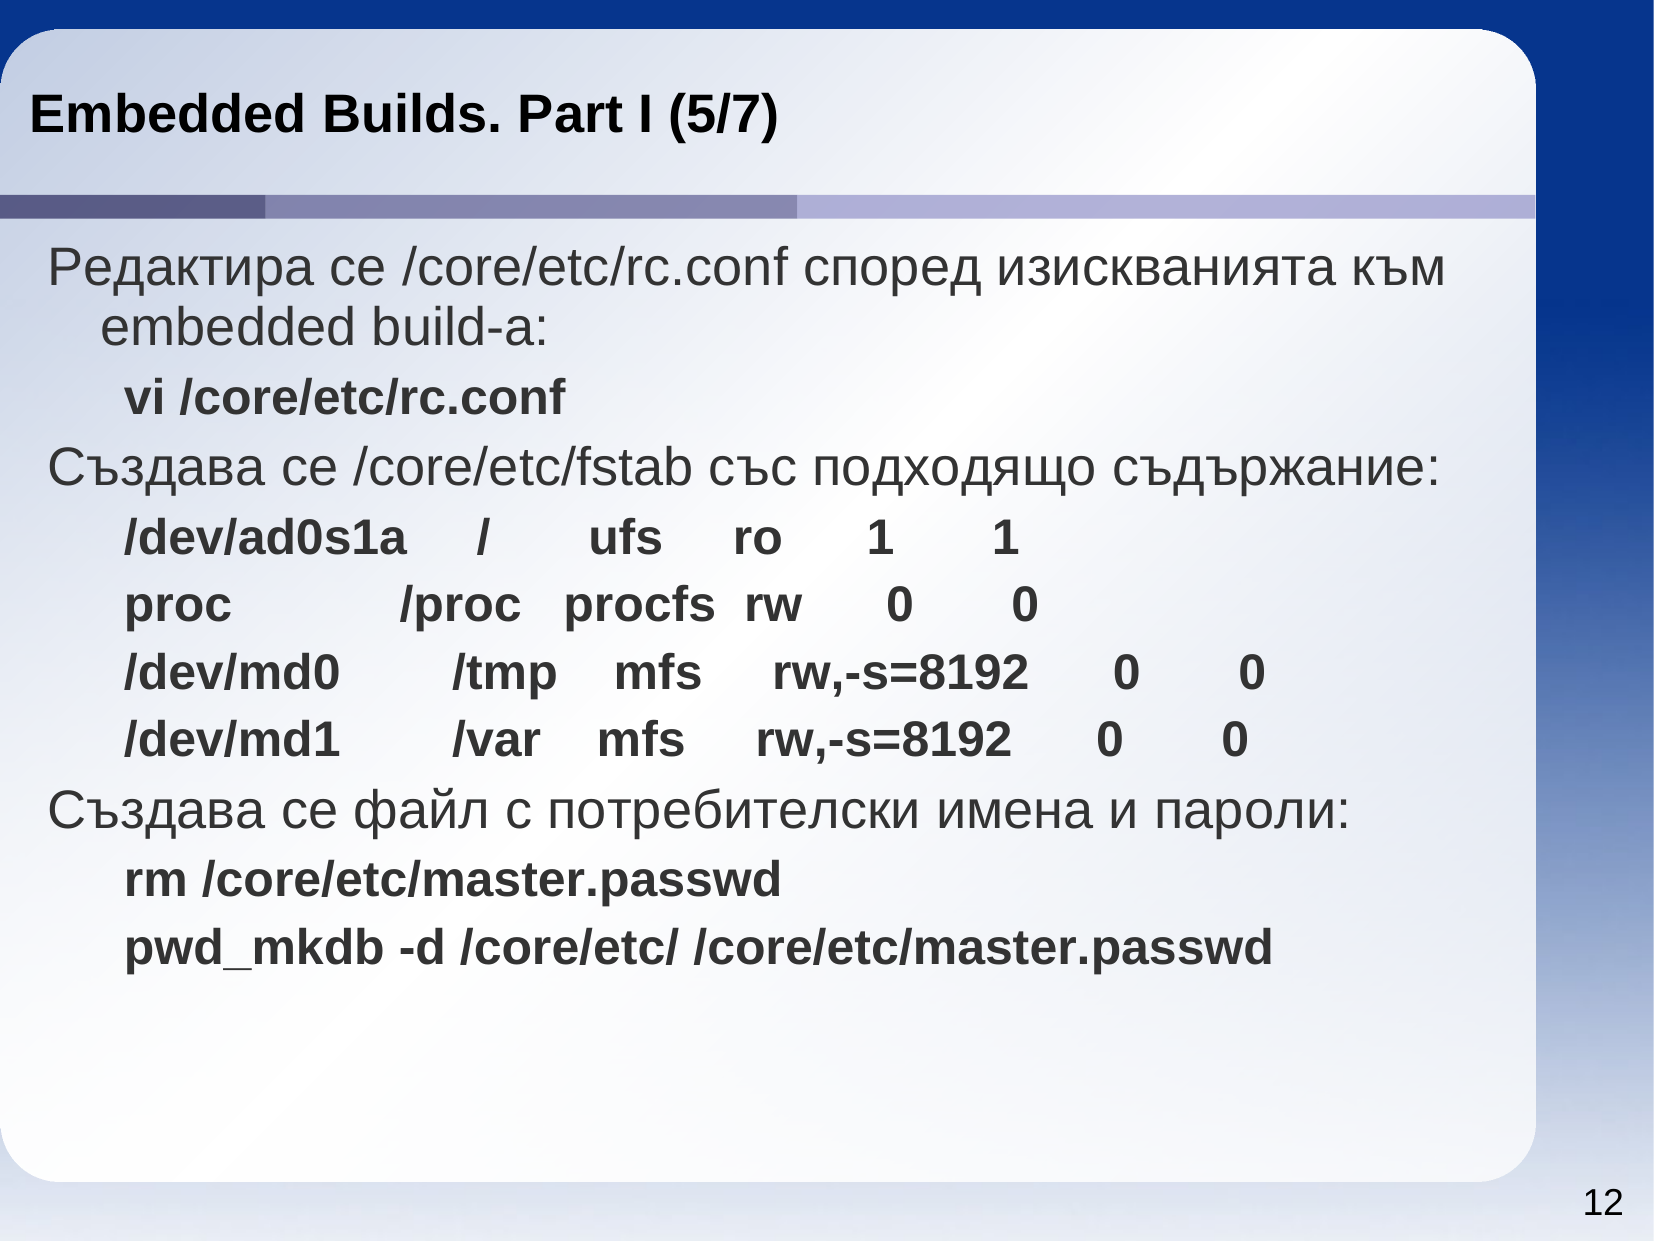

# Embedded Builds. Part I (5/7)
Редактира се /core/etc/rc.conf според изискванията към embedded build-а:
vi /core/etc/rc.conf
Създава се /core/etc/fstab със подходящо съдържание:
/dev/ad0s1a / ufs ro 1 1
proc /proc procfs rw 0 0
/dev/md0 /tmp mfs rw,-s=8192 0 0
/dev/md1 /var mfs rw,-s=8192 0 0
Създава се файл с потребителски имена и пароли:
rm /core/etc/master.passwd
pwd_mkdb -d /core/etc/ /core/etc/master.passwd
12